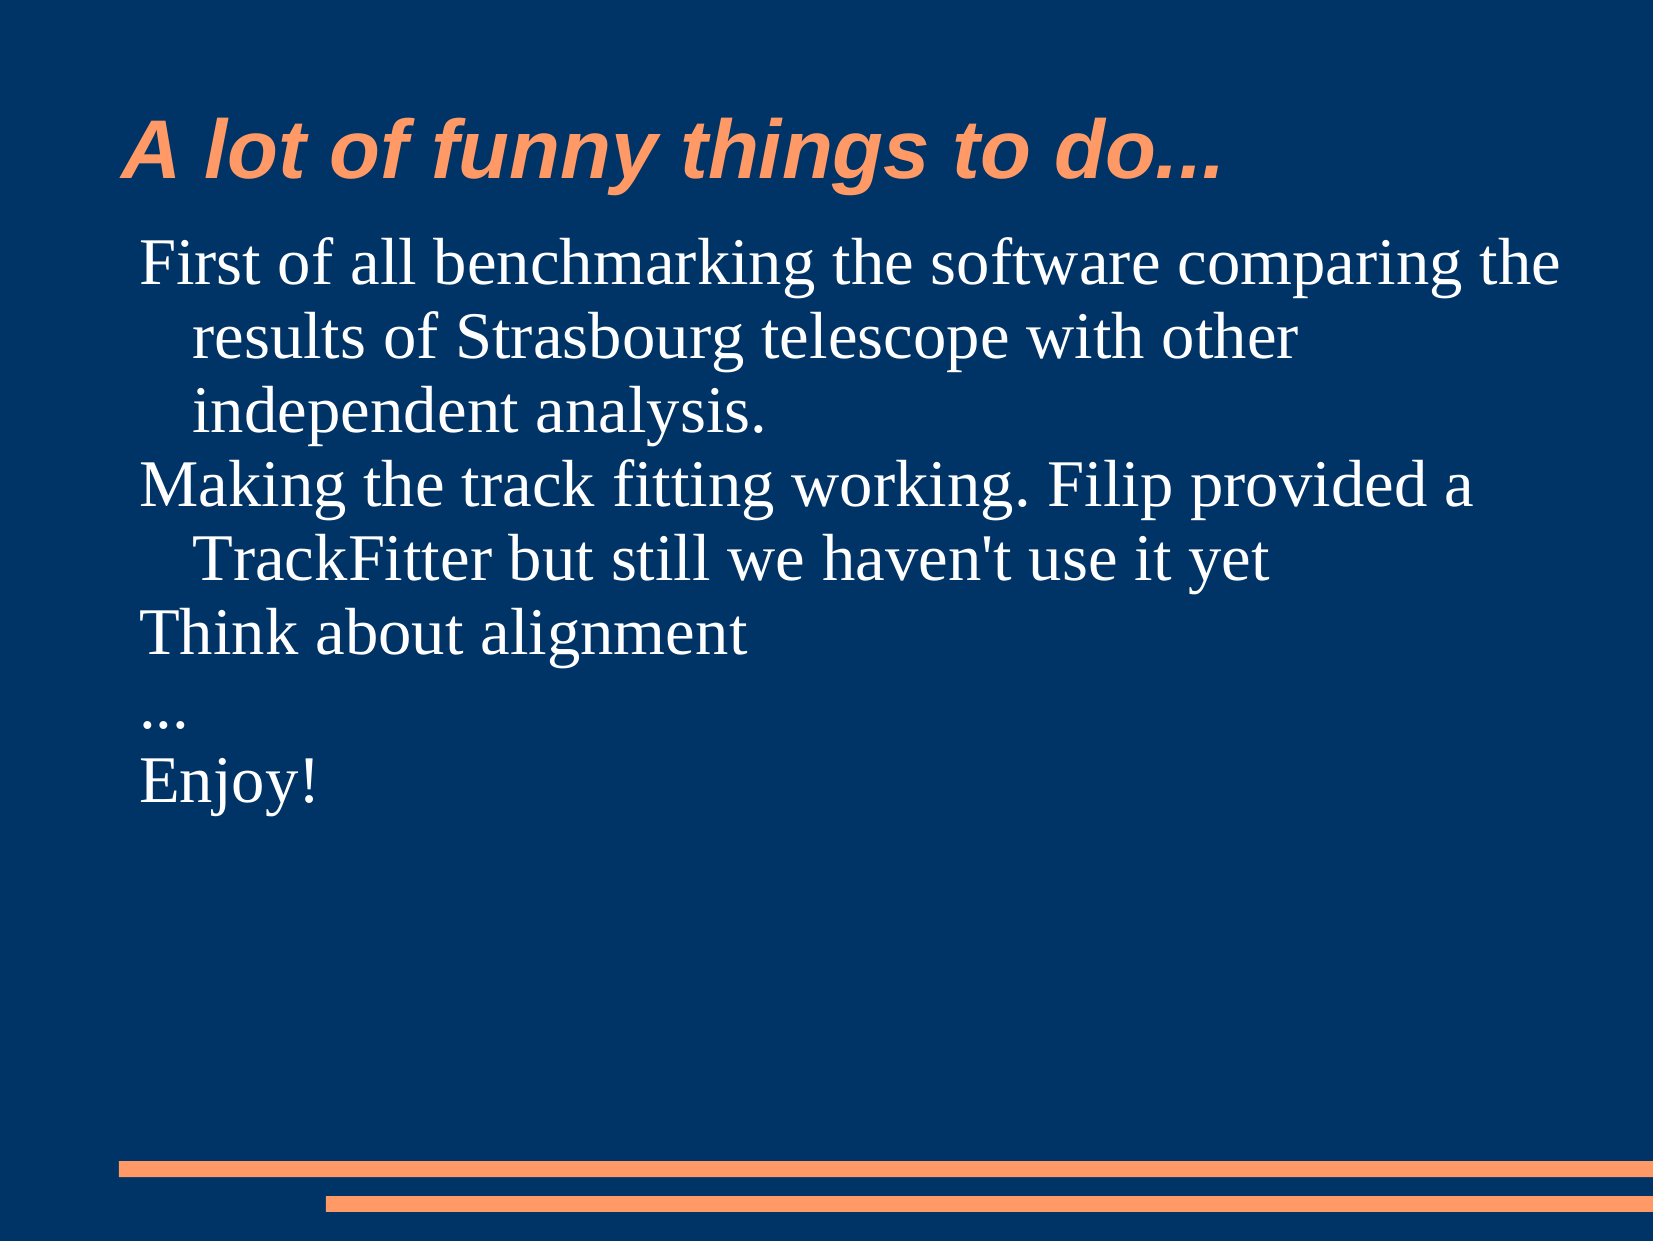

# A lot of funny things to do...
First of all benchmarking the software comparing the results of Strasbourg telescope with other independent analysis.
Making the track fitting working. Filip provided a TrackFitter but still we haven't use it yet
Think about alignment
...
Enjoy!